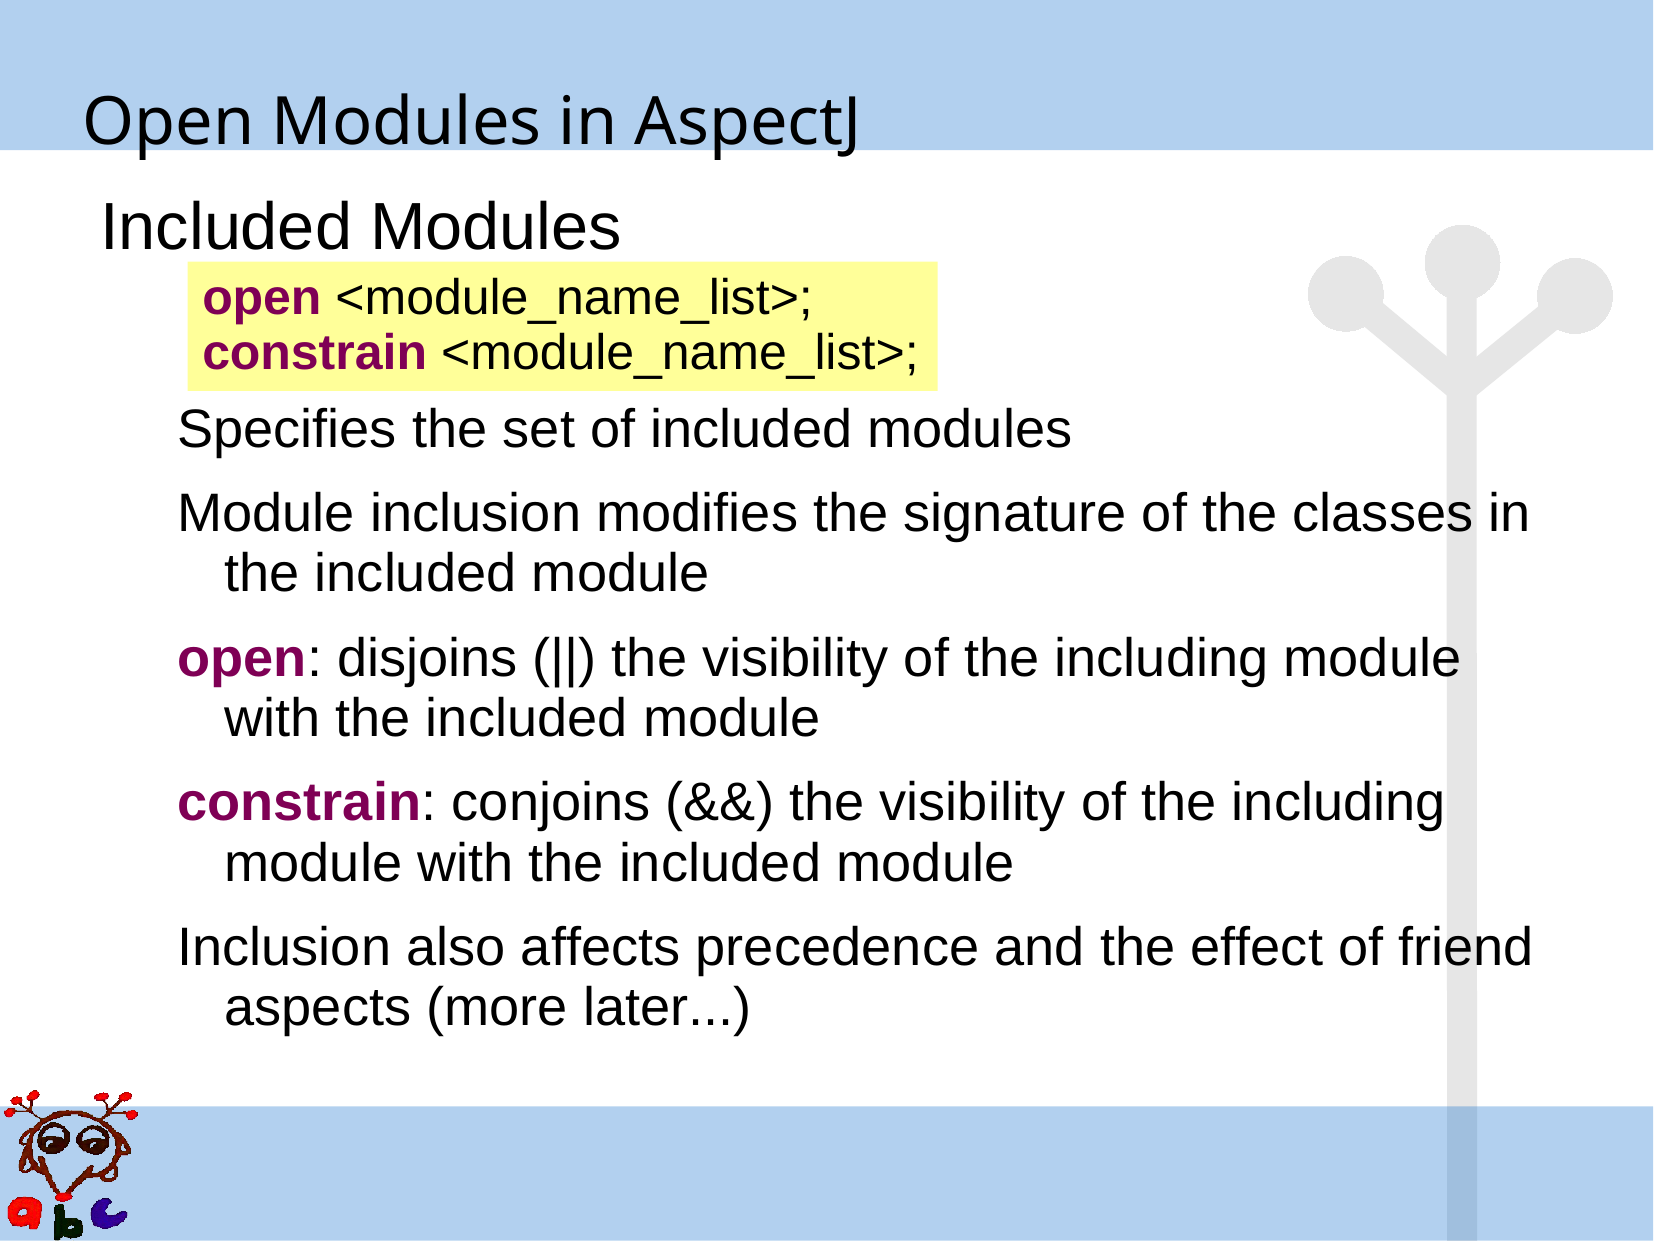

# Open Modules in AspectJ
Included Modules
Specifies the set of included modules
Module inclusion modifies the signature of the classes in the included module
open: disjoins (||) the visibility of the including module with the included module
constrain: conjoins (&&) the visibility of the including module with the included module
Inclusion also affects precedence and the effect of friend aspects (more later...)
open <module_name_list>;
constrain <module_name_list>;